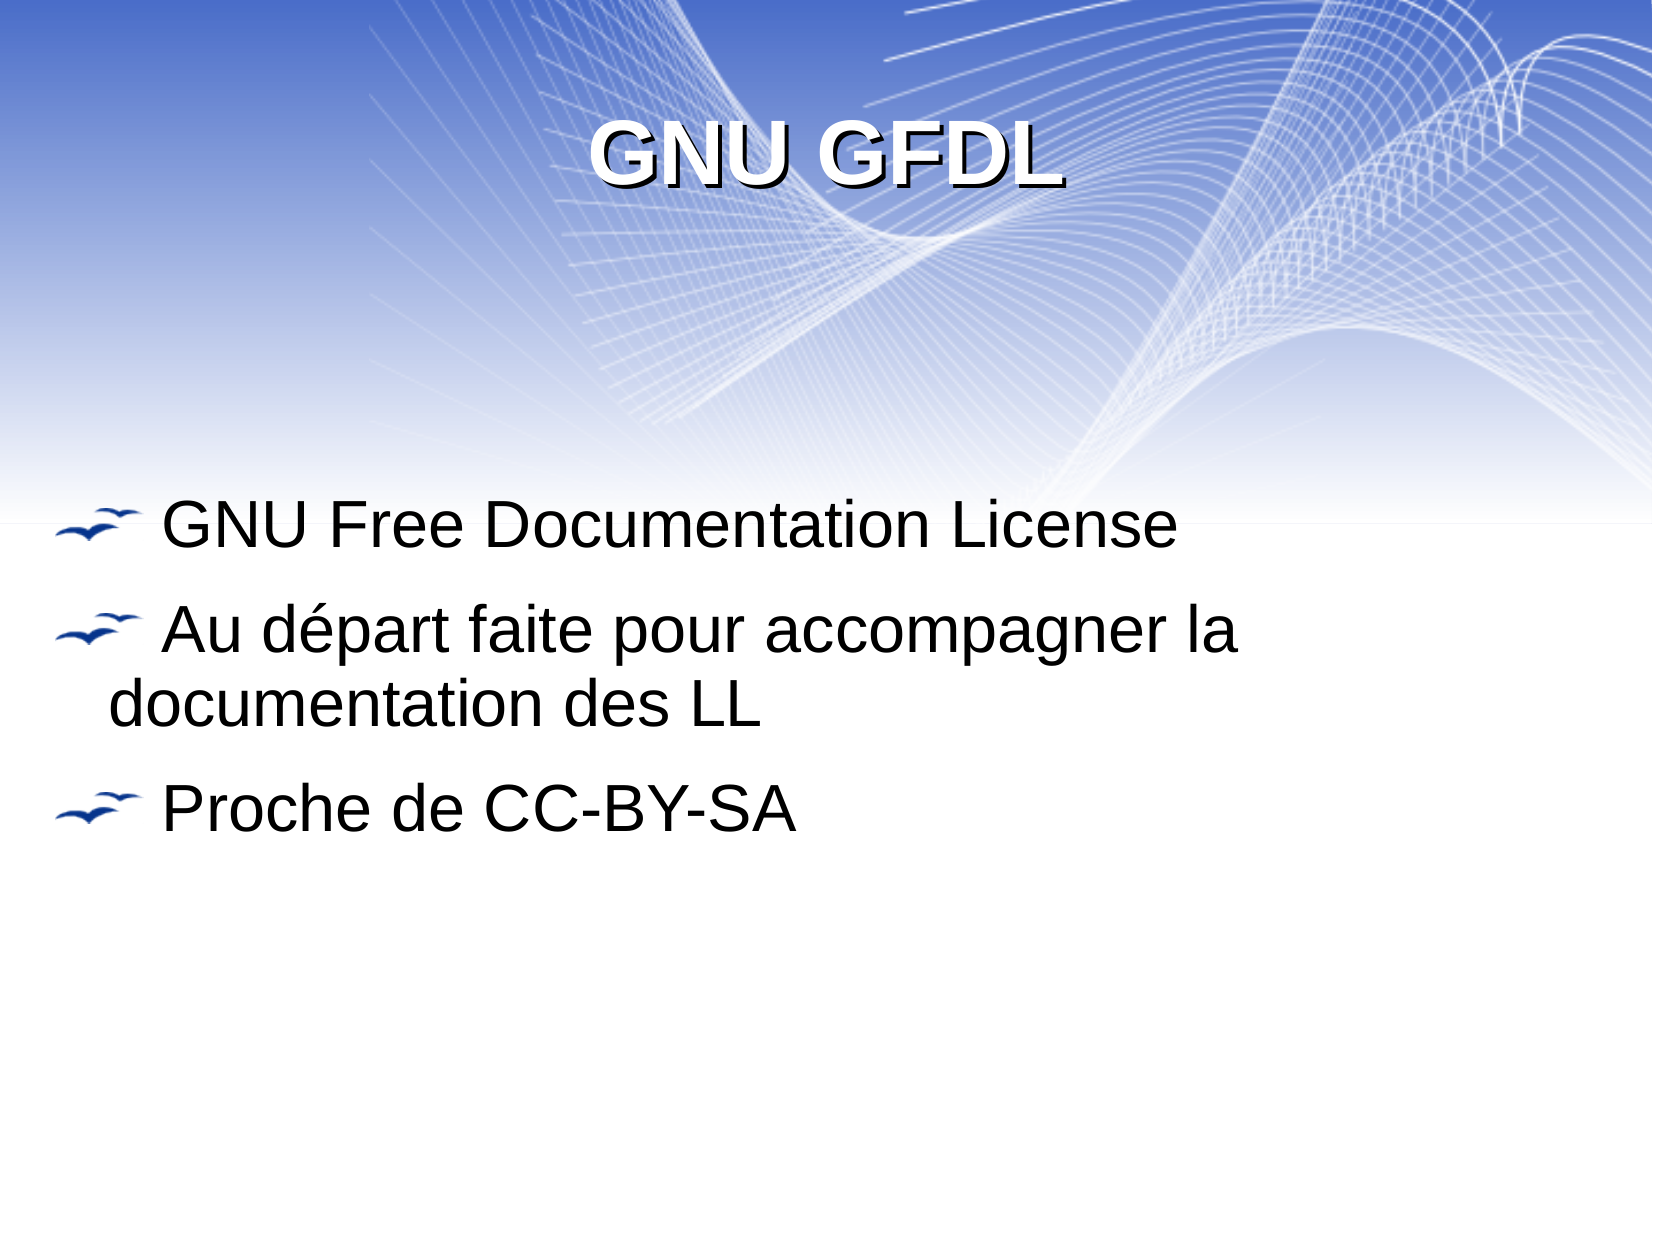

# GNU GFDL
 GNU Free Documentation License
 Au départ faite pour accompagner la documentation des LL
 Proche de CC-BY-SA